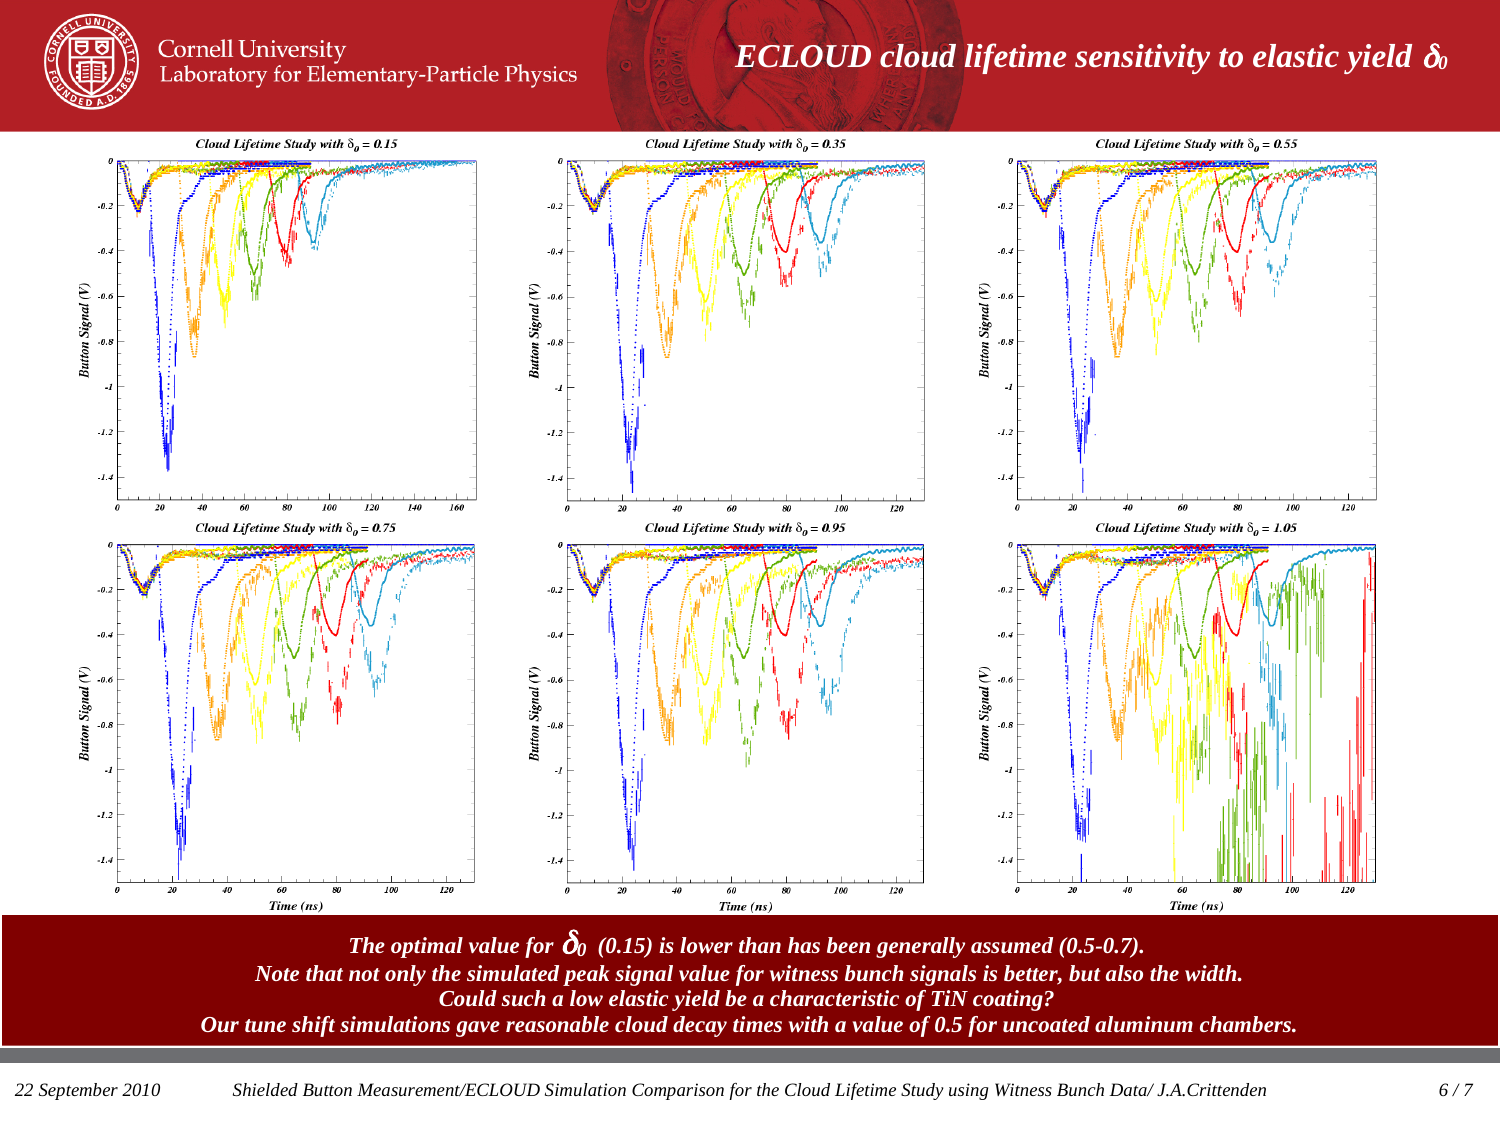

ECLOUD cloud lifetime sensitivity to elastic yield d0
The optimal value for d0 (0.15) is lower than has been generally assumed (0.5-0.7).
Note that not only the simulated peak signal value for witness bunch signals is better, but also the width.
Could such a low elastic yield be a characteristic of TiN coating?
Our tune shift simulations gave reasonable cloud decay times with a value of 0.5 for uncoated aluminum chambers.